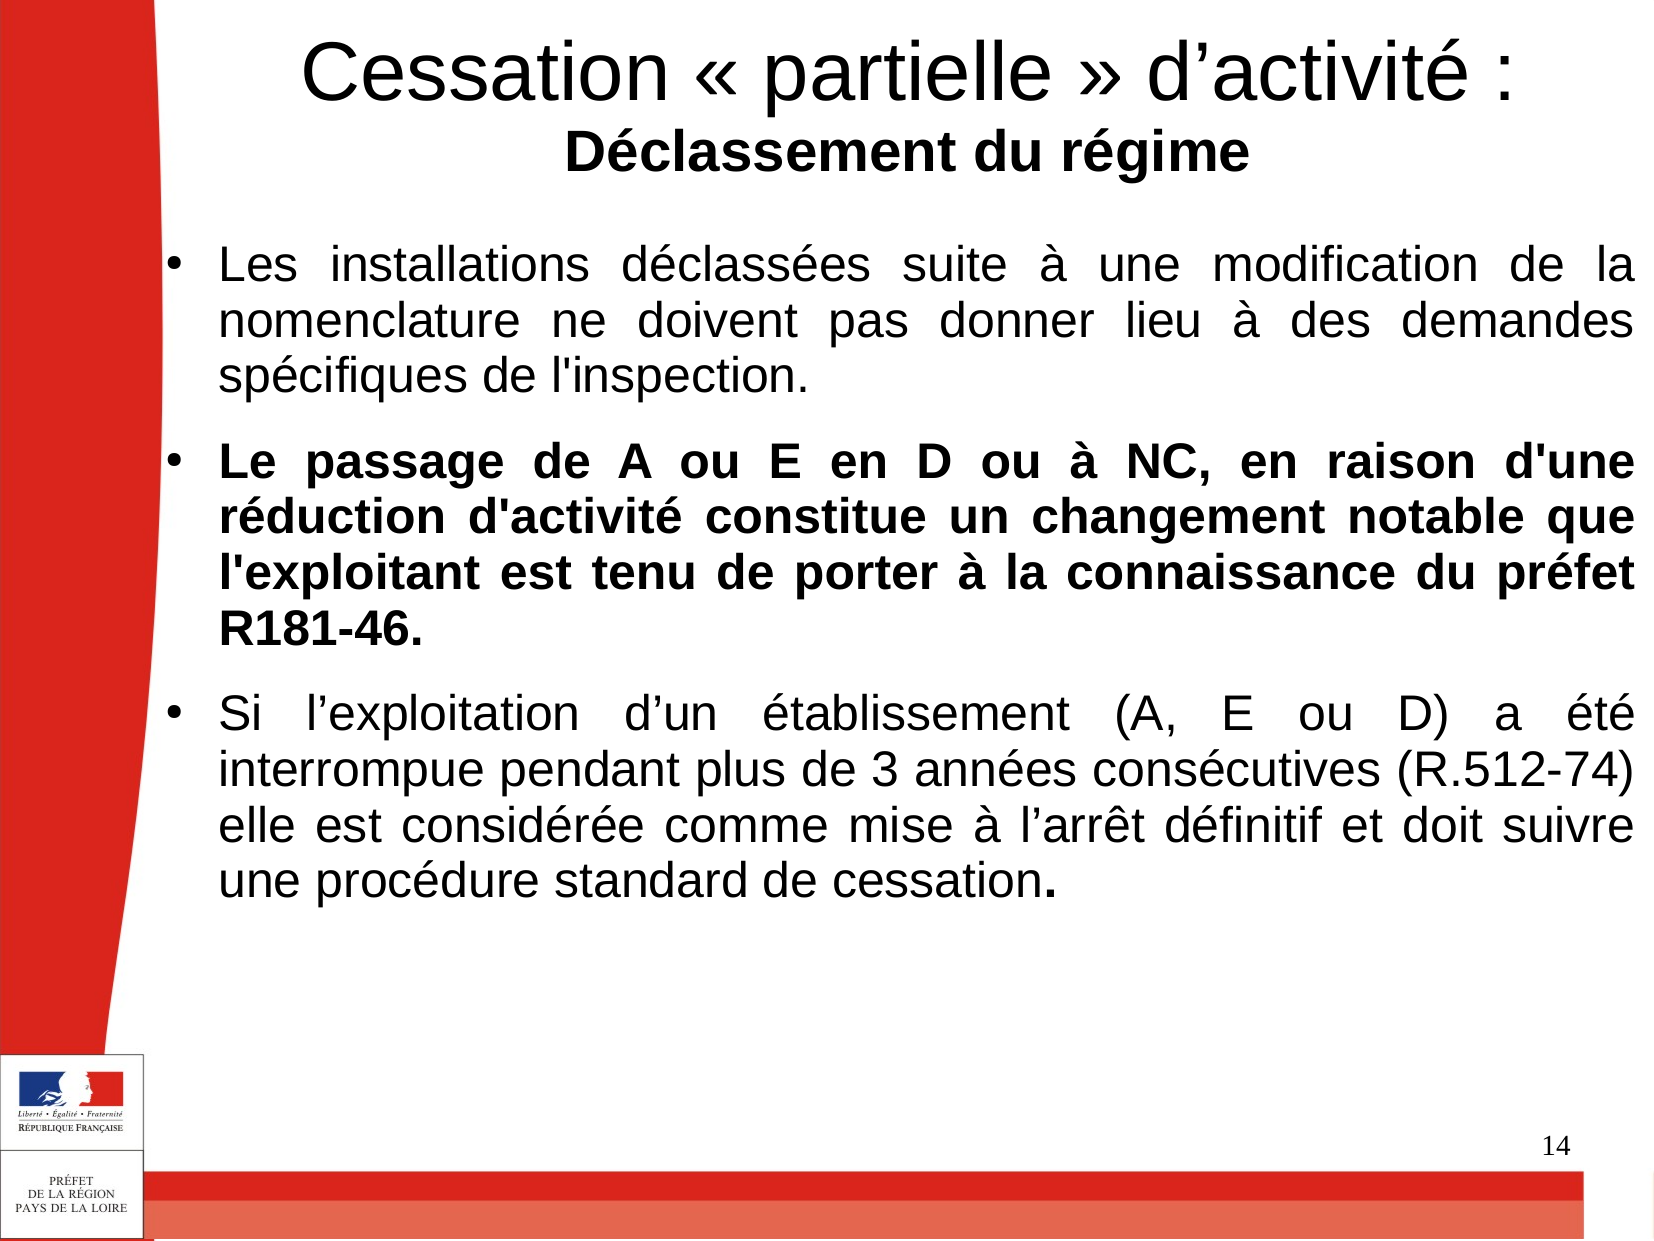

Cessation « partielle » d’activité :
 Déclassement du régime
# Les installations déclassées suite à une modification de la nomenclature ne doivent pas donner lieu à des demandes spécifiques de l'inspection.
Le passage de A ou E en D ou à NC, en raison d'une réduction d'activité constitue un changement notable que l'exploitant est tenu de porter à la connaissance du préfet R181-46.
Si l’exploitation d’un établissement (A, E ou D) a été interrompue pendant plus de 3 années consécutives (R.512-74) elle est considérée comme mise à l’arrêt définitif et doit suivre une procédure standard de cessation.
14